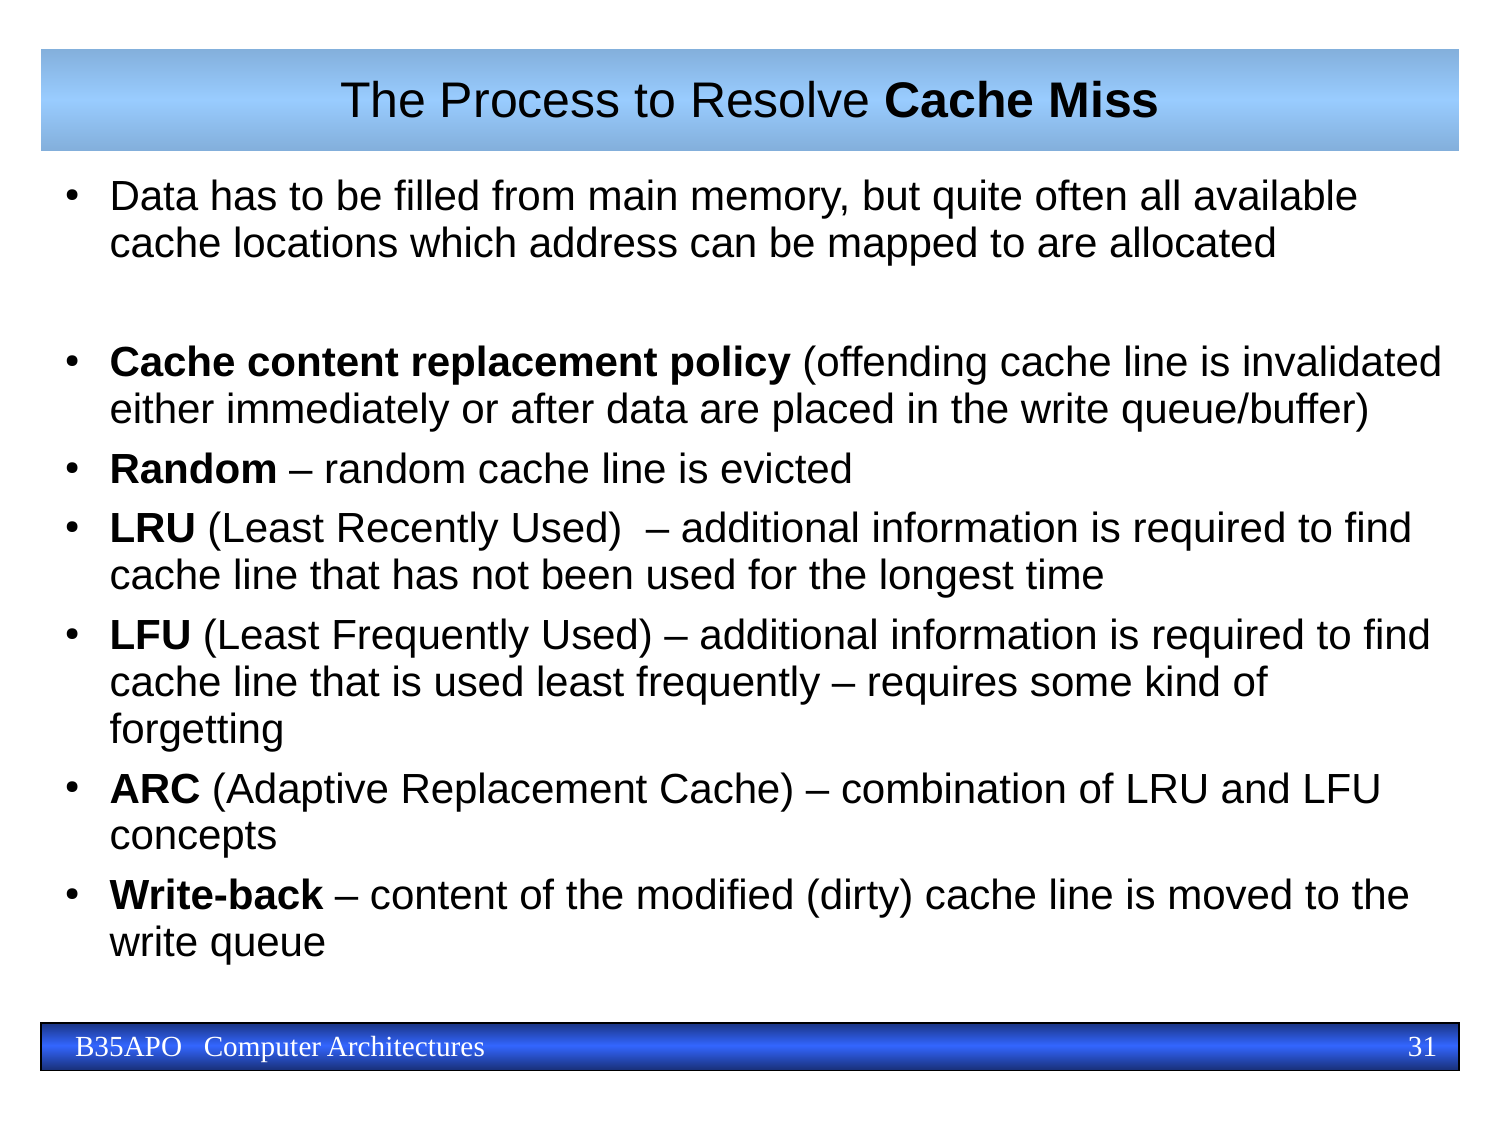

# The Process to Resolve Cache Miss
Data has to be filled from main memory, but quite often all available cache locations which address can be mapped to are allocated
Cache content replacement policy (offending cache line is invalidated either immediately or after data are placed in the write queue/buffer)
Random – random cache line is evicted
LRU (Least Recently Used) – additional information is required to find cache line that has not been used for the longest time
LFU (Least Frequently Used) – additional information is required to find cache line that is used least frequently – requires some kind of forgetting
ARC (Adaptive Replacement Cache) – combination of LRU and LFU concepts
Write-back – content of the modified (dirty) cache line is moved to the write queue
B35APO Computer Architectures
31